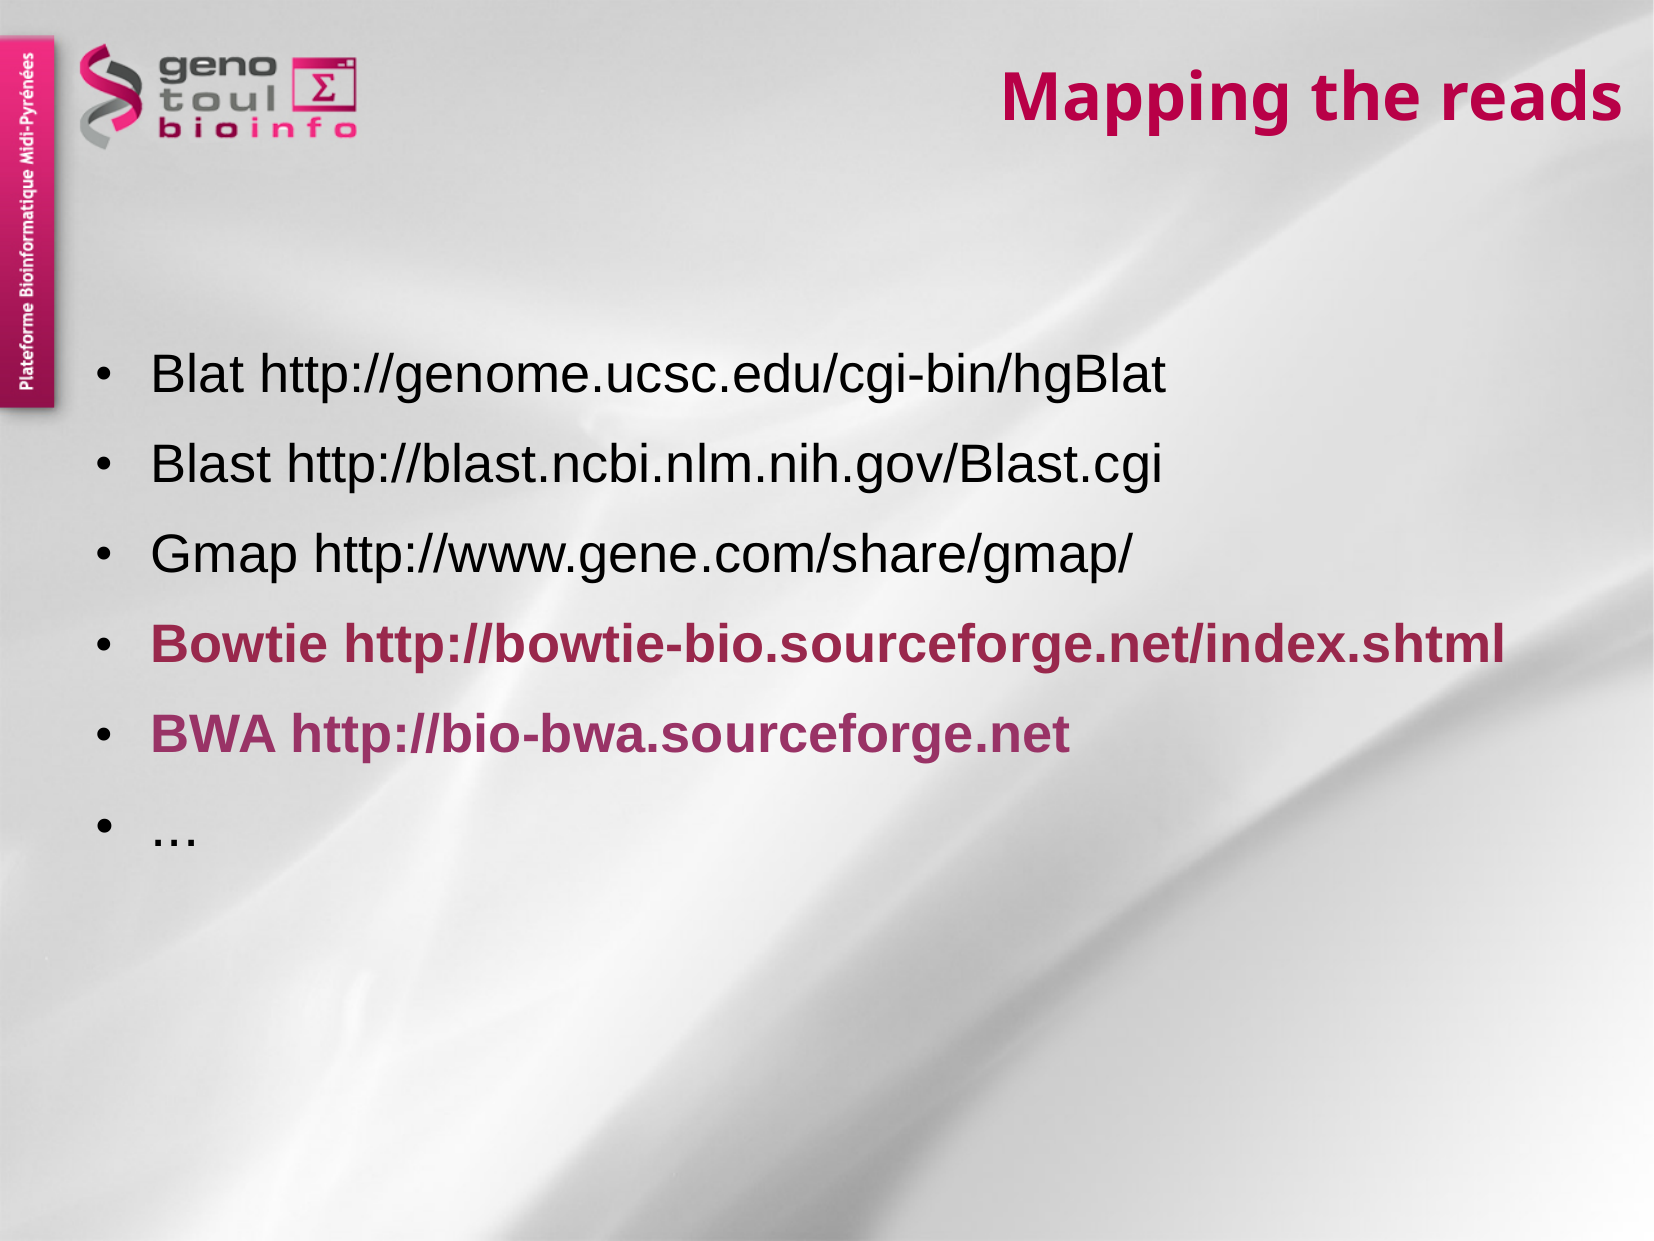

Mapping the reads
# Blat http://genome.ucsc.edu/cgi-bin/hgBlat
Blast http://blast.ncbi.nlm.nih.gov/Blast.cgi
Gmap http://www.gene.com/share/gmap/
Bowtie http://bowtie-bio.sourceforge.net/index.shtml
BWA http://bio-bwa.sourceforge.net
...